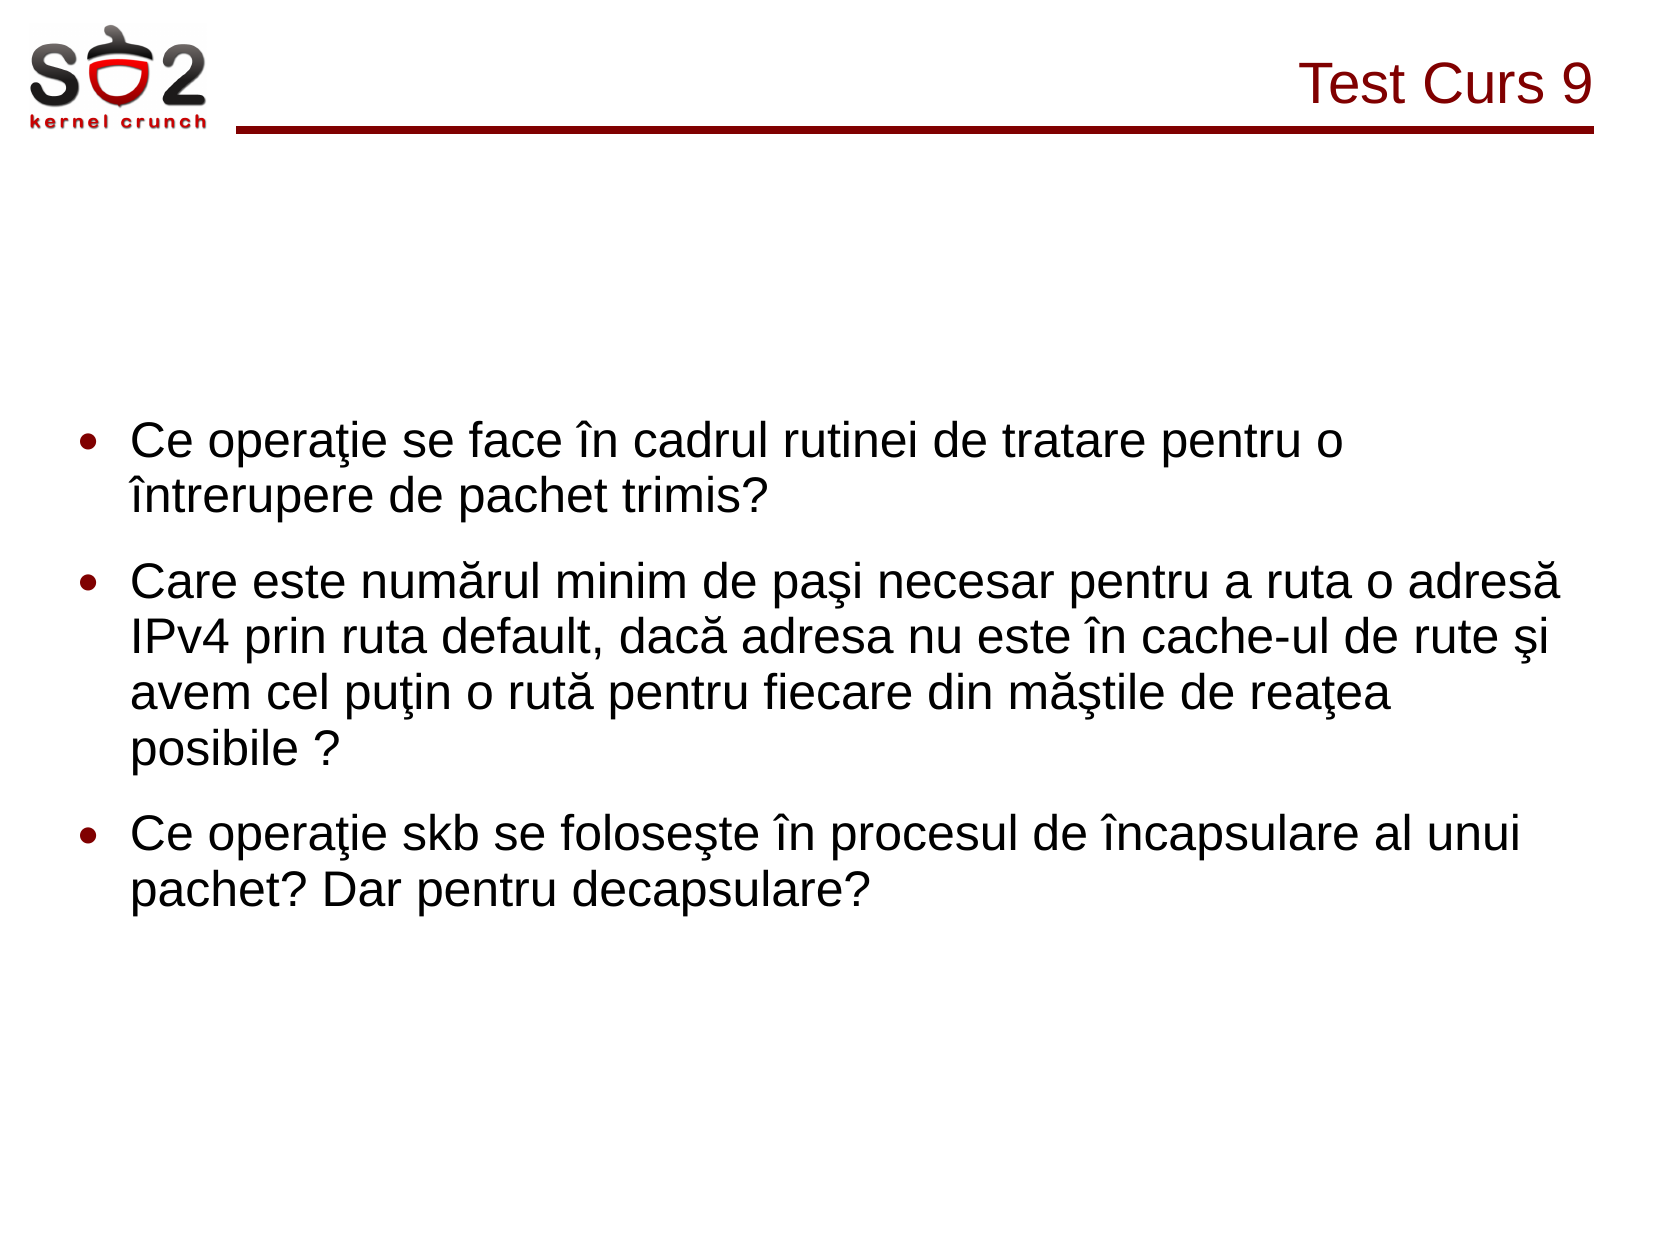

# Test Curs 9
Ce operaţie se face în cadrul rutinei de tratare pentru o întrerupere de pachet trimis?
Care este numărul minim de paşi necesar pentru a ruta o adresă IPv4 prin ruta default, dacă adresa nu este în cache-ul de rute şi avem cel puţin o rută pentru fiecare din măştile de reaţea posibile ?
Ce operaţie skb se foloseşte în procesul de încapsulare al unui pachet? Dar pentru decapsulare?